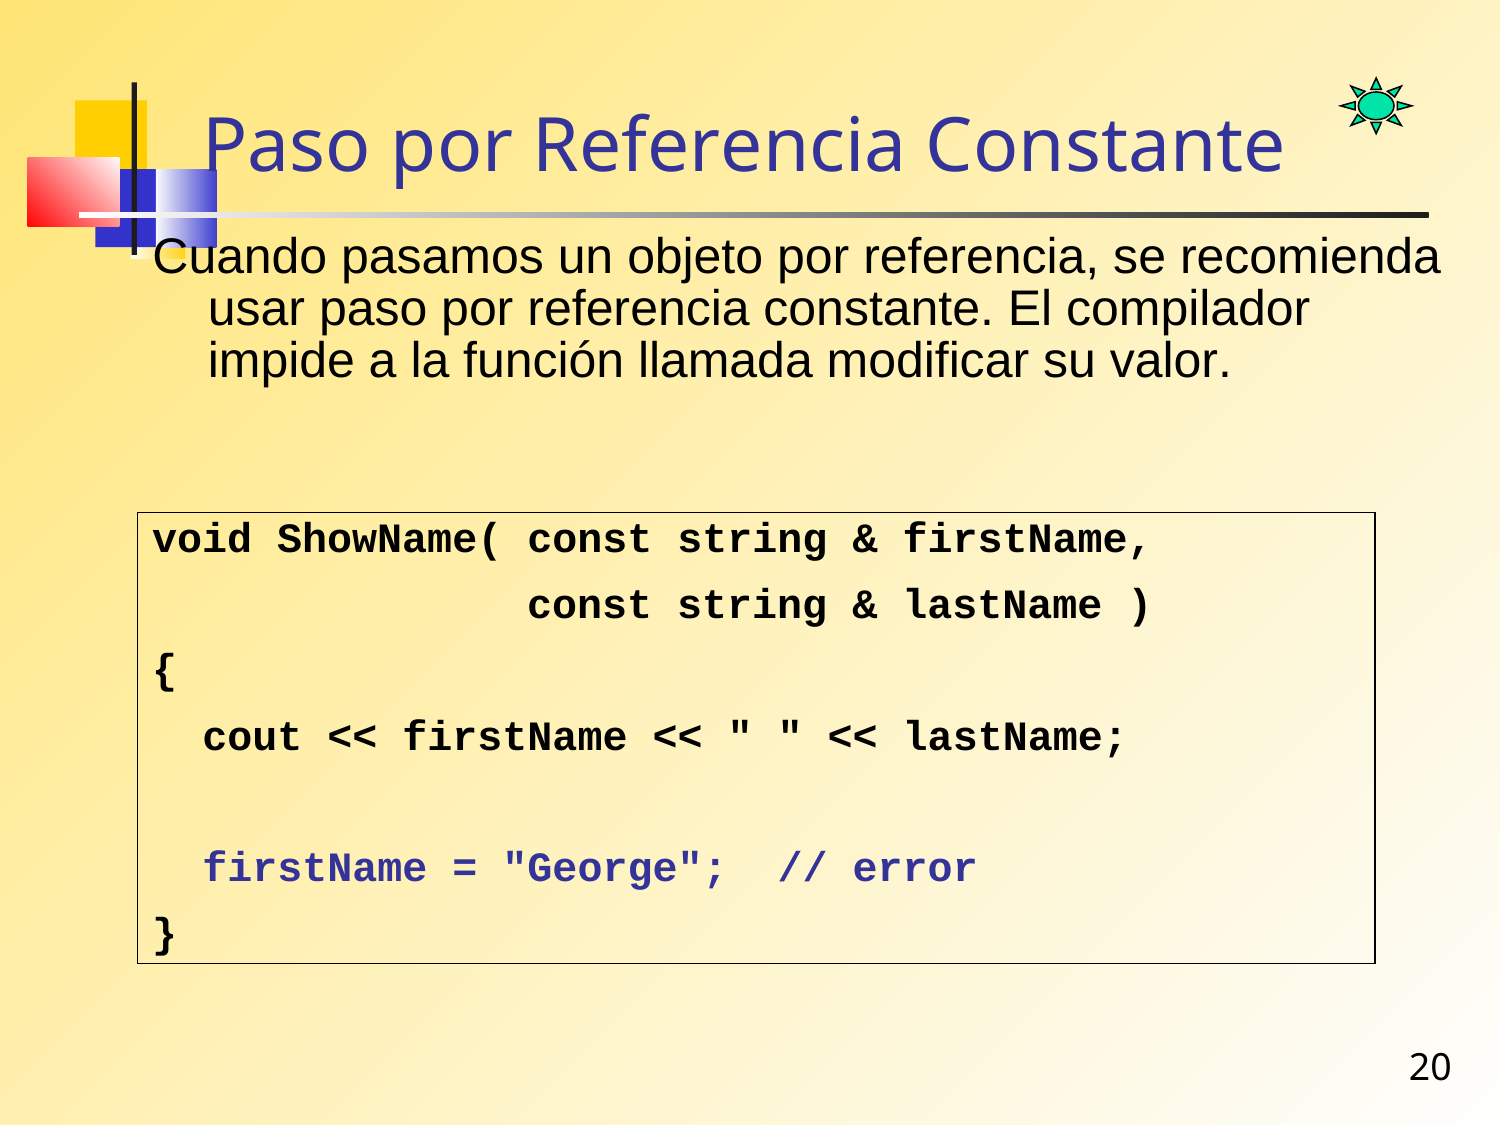

# Paso por Referencia Constante
Cuando pasamos un objeto por referencia, se recomienda usar paso por referencia constante. El compilador impide a la función llamada modificar su valor.
void ShowName( const string & firstName,
 const string & lastName )‏
{
 cout << firstName << " " << lastName;
 firstName = "George"; // error
}
20